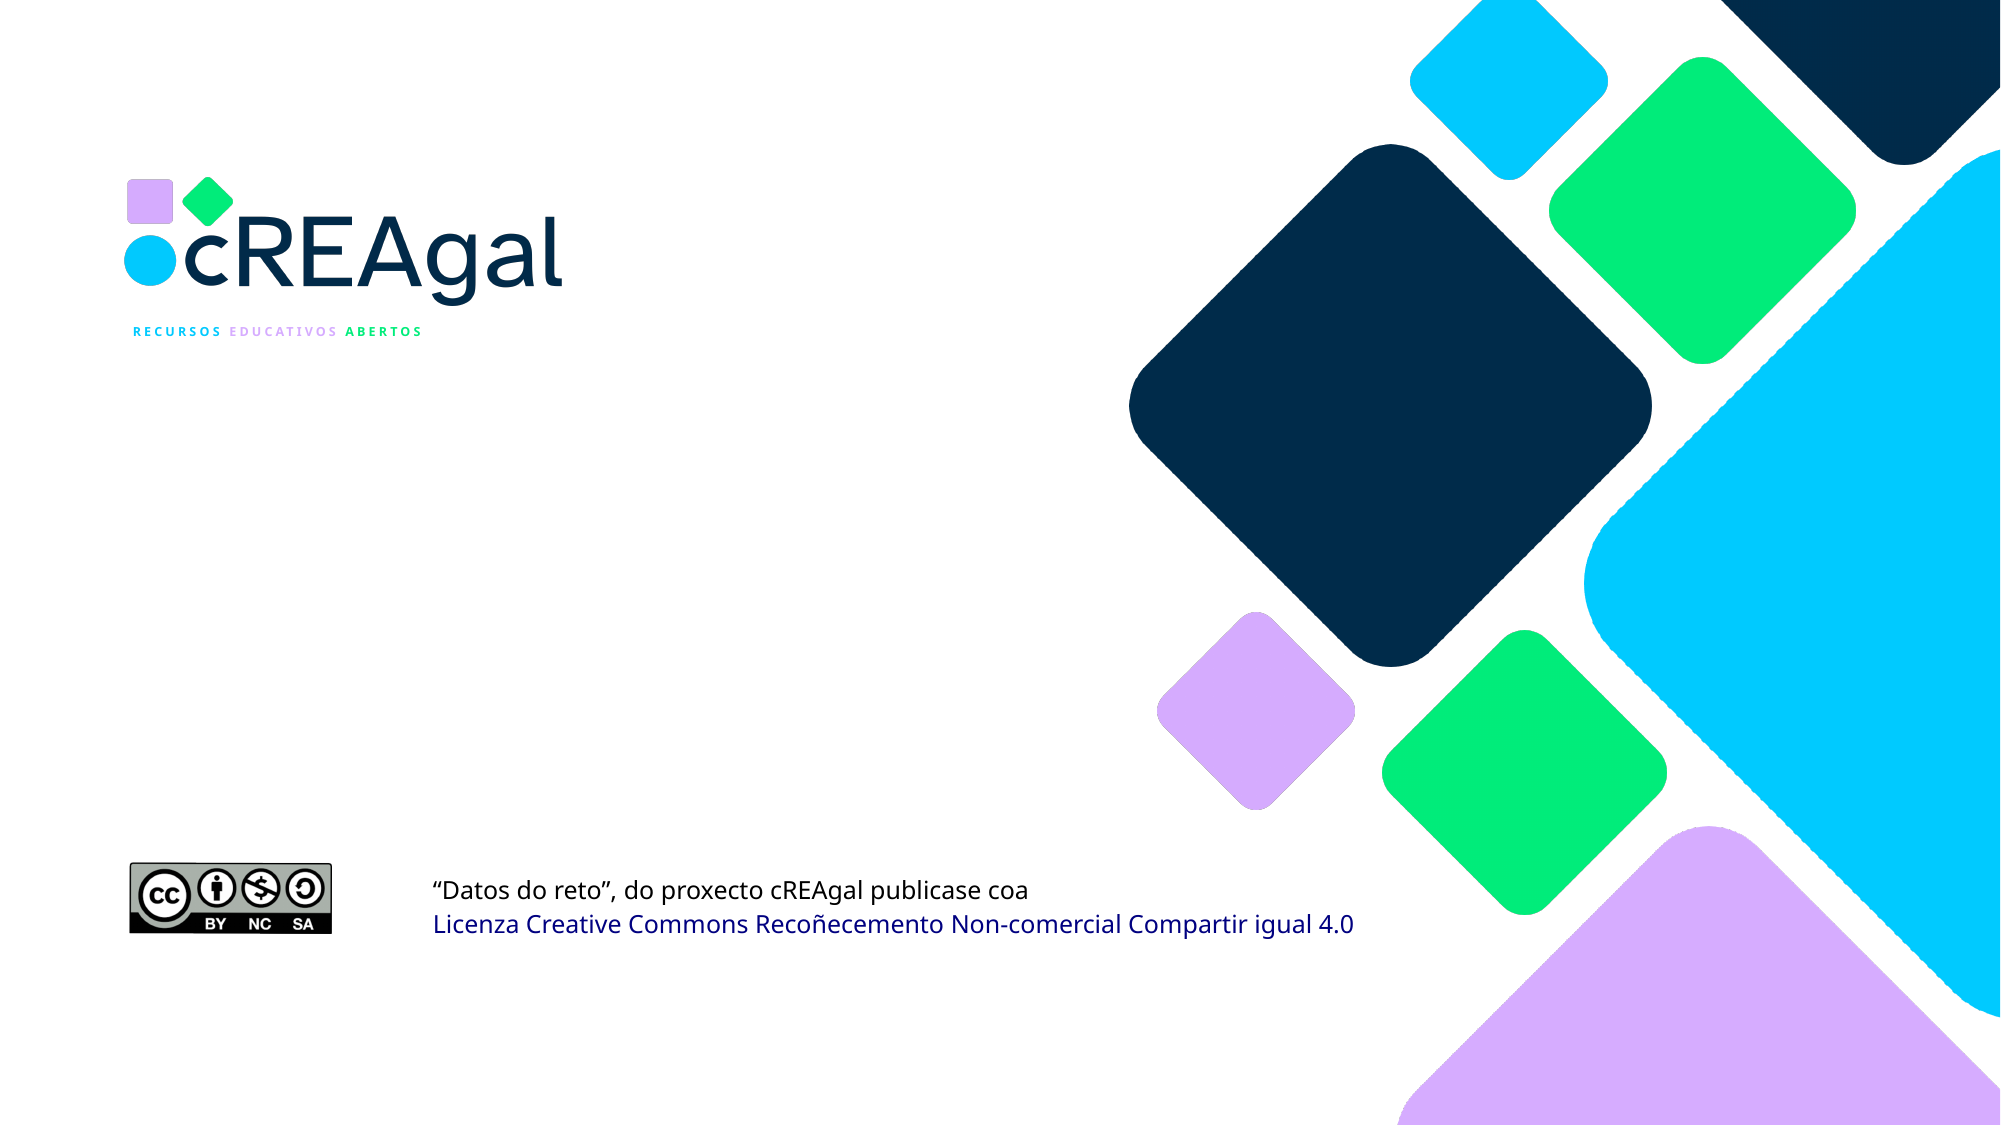

“Datos do reto”, do proxecto cREAgal publicase coa Licenza Creative Commons Recoñecemento Non-comercial Compartir igual 4.0